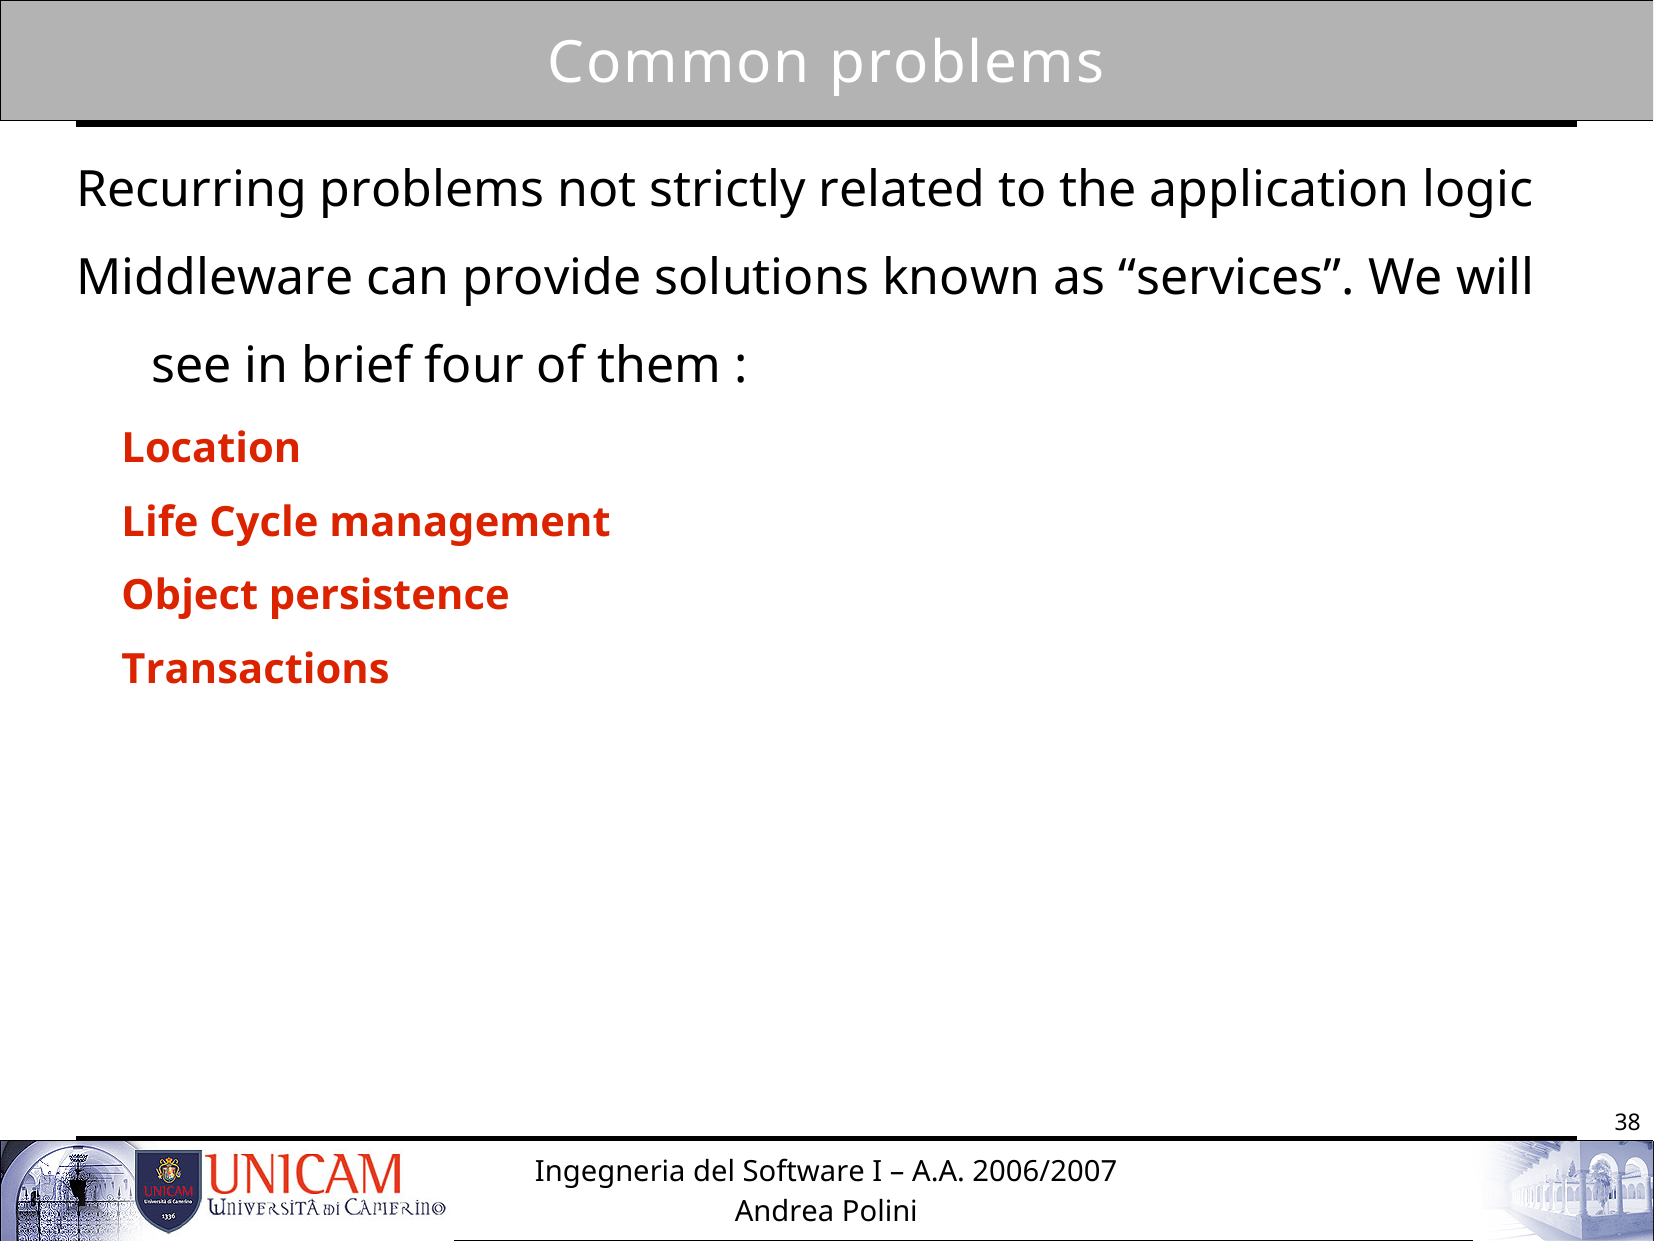

# Common problems
Recurring problems not strictly related to the application logic
Middleware can provide solutions known as “services”. We will see in brief four of them :
Location
Life Cycle management
Object persistence
Transactions
38